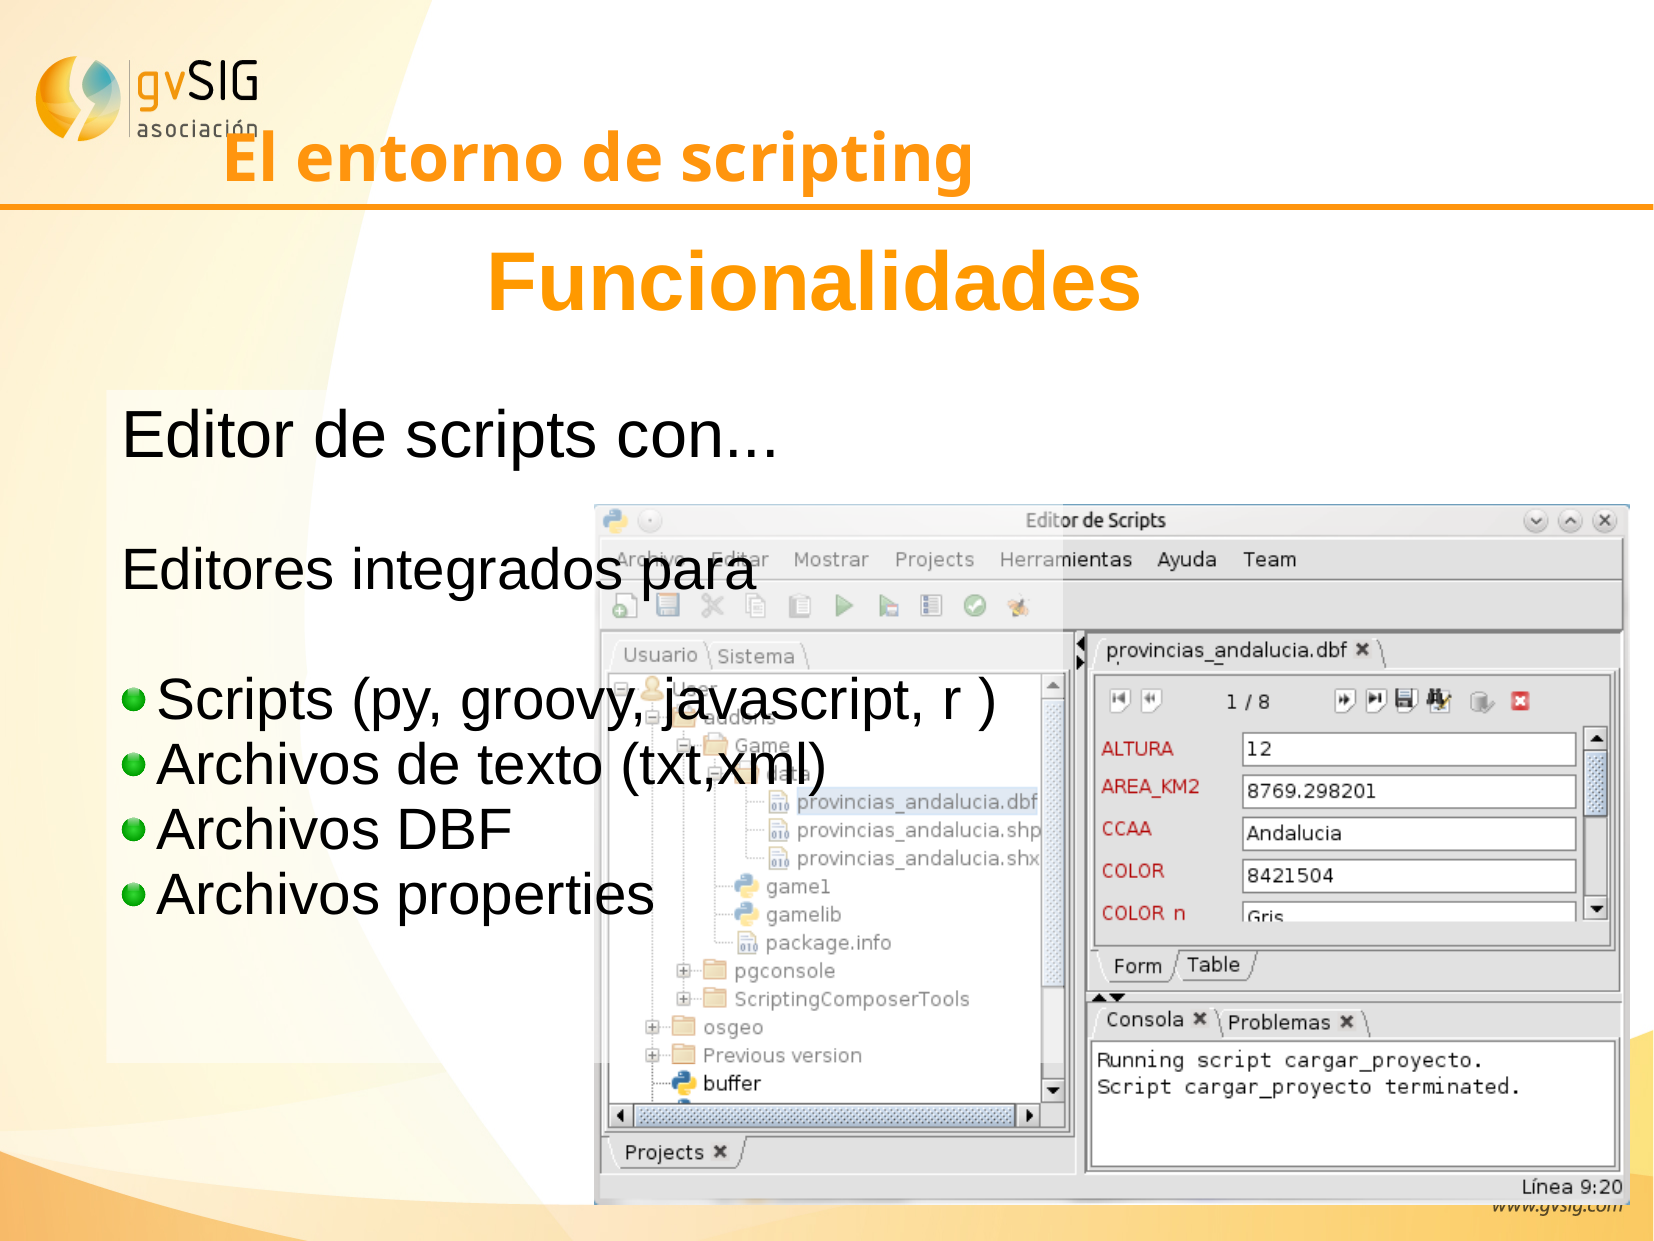

# El entorno de scripting
Funcionalidades
Editor de scripts con...
Editores integrados para
Scripts (py, groovy, javascript, r )
Archivos de texto (txt,xml)
Archivos DBF
Archivos properties